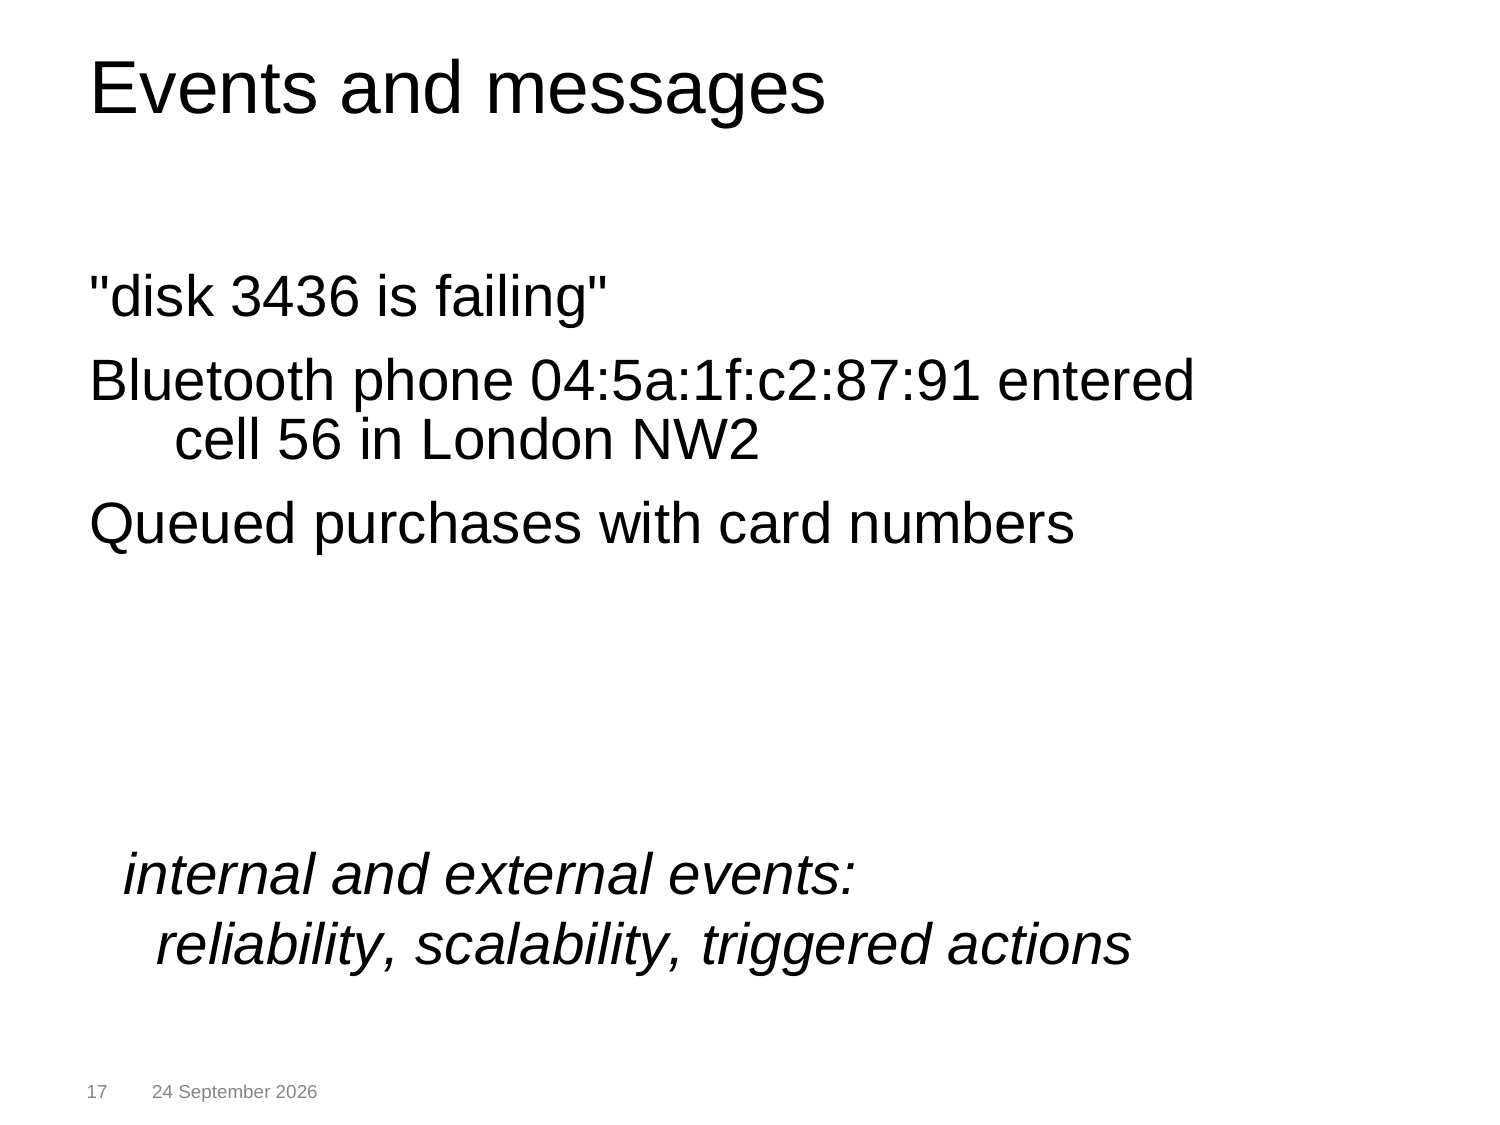

# Events and messages
"disk 3436 is failing"
Bluetooth phone 04:5a:1f:c2:87:91 entered
cell 56 in London NW2
Queued purchases with card numbers
internal and external events:
 reliability, scalability, triggered actions